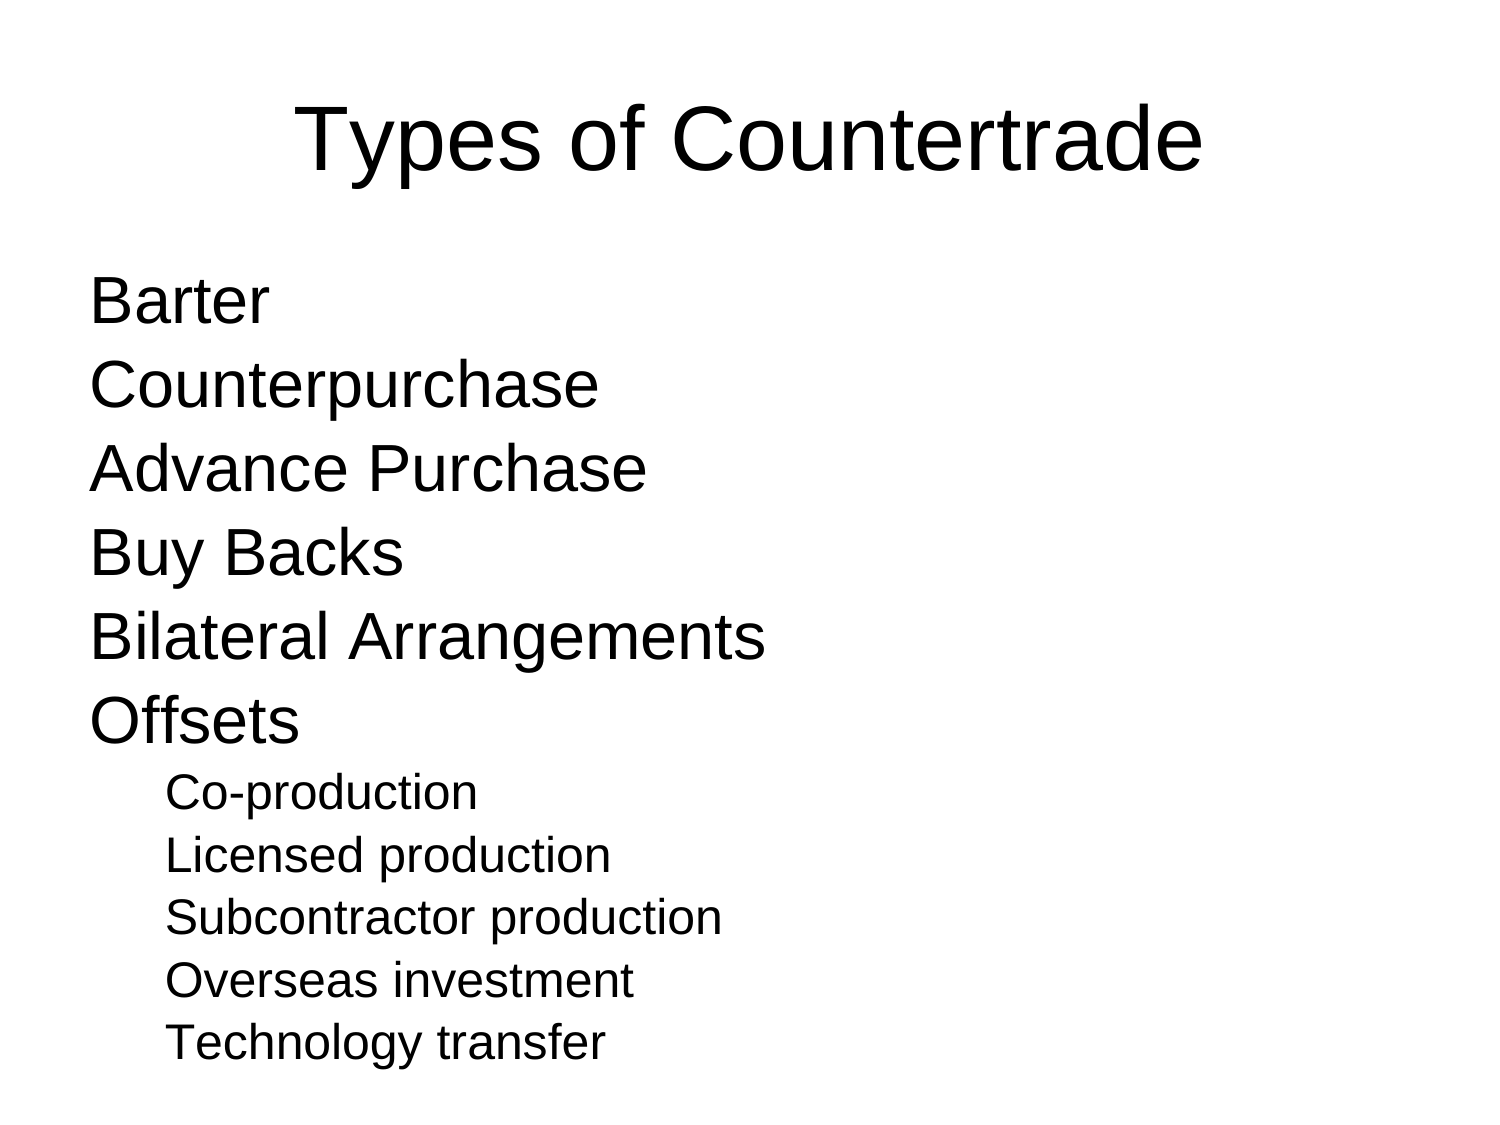

# Types of Countertrade
Barter
Counterpurchase
Advance Purchase
Buy Backs
Bilateral Arrangements
Offsets
Co-production
Licensed production
Subcontractor production
Overseas investment
Technology transfer